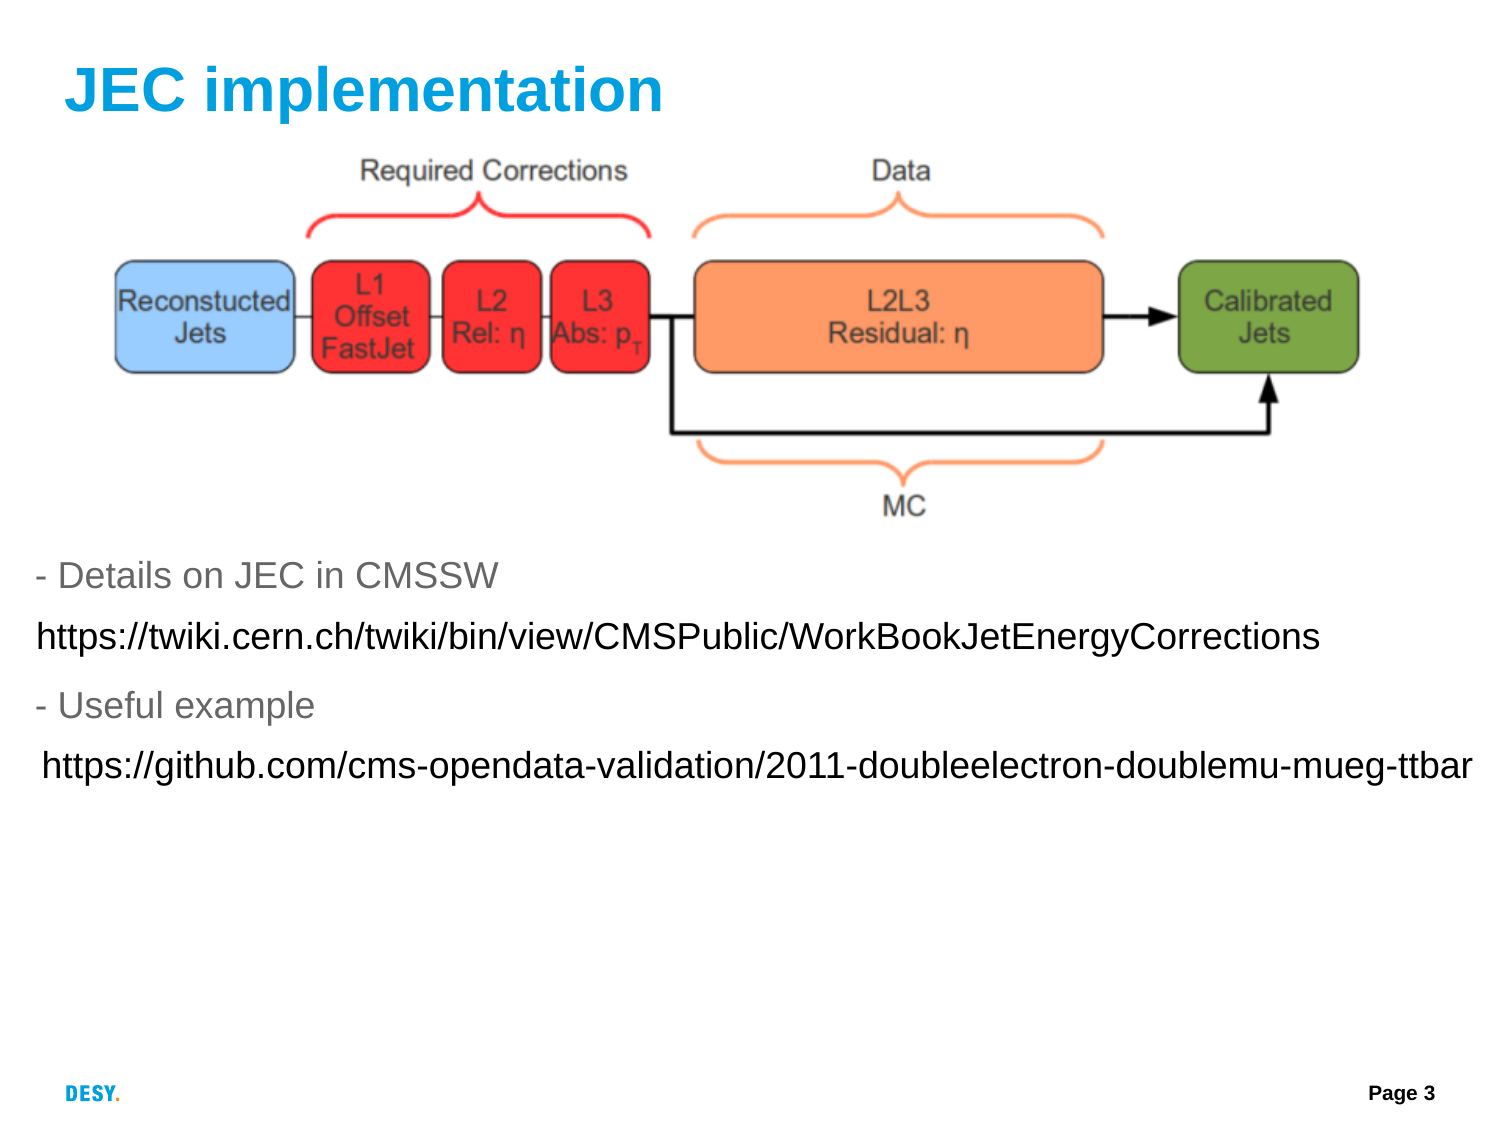

# JEC implementation
- Details on JEC in CMSSW
https://twiki.cern.ch/twiki/bin/view/CMSPublic/WorkBookJetEnergyCorrections
- Useful example
https://github.com/cms-opendata-validation/2011-doubleelectron-doublemu-mueg-ttbar